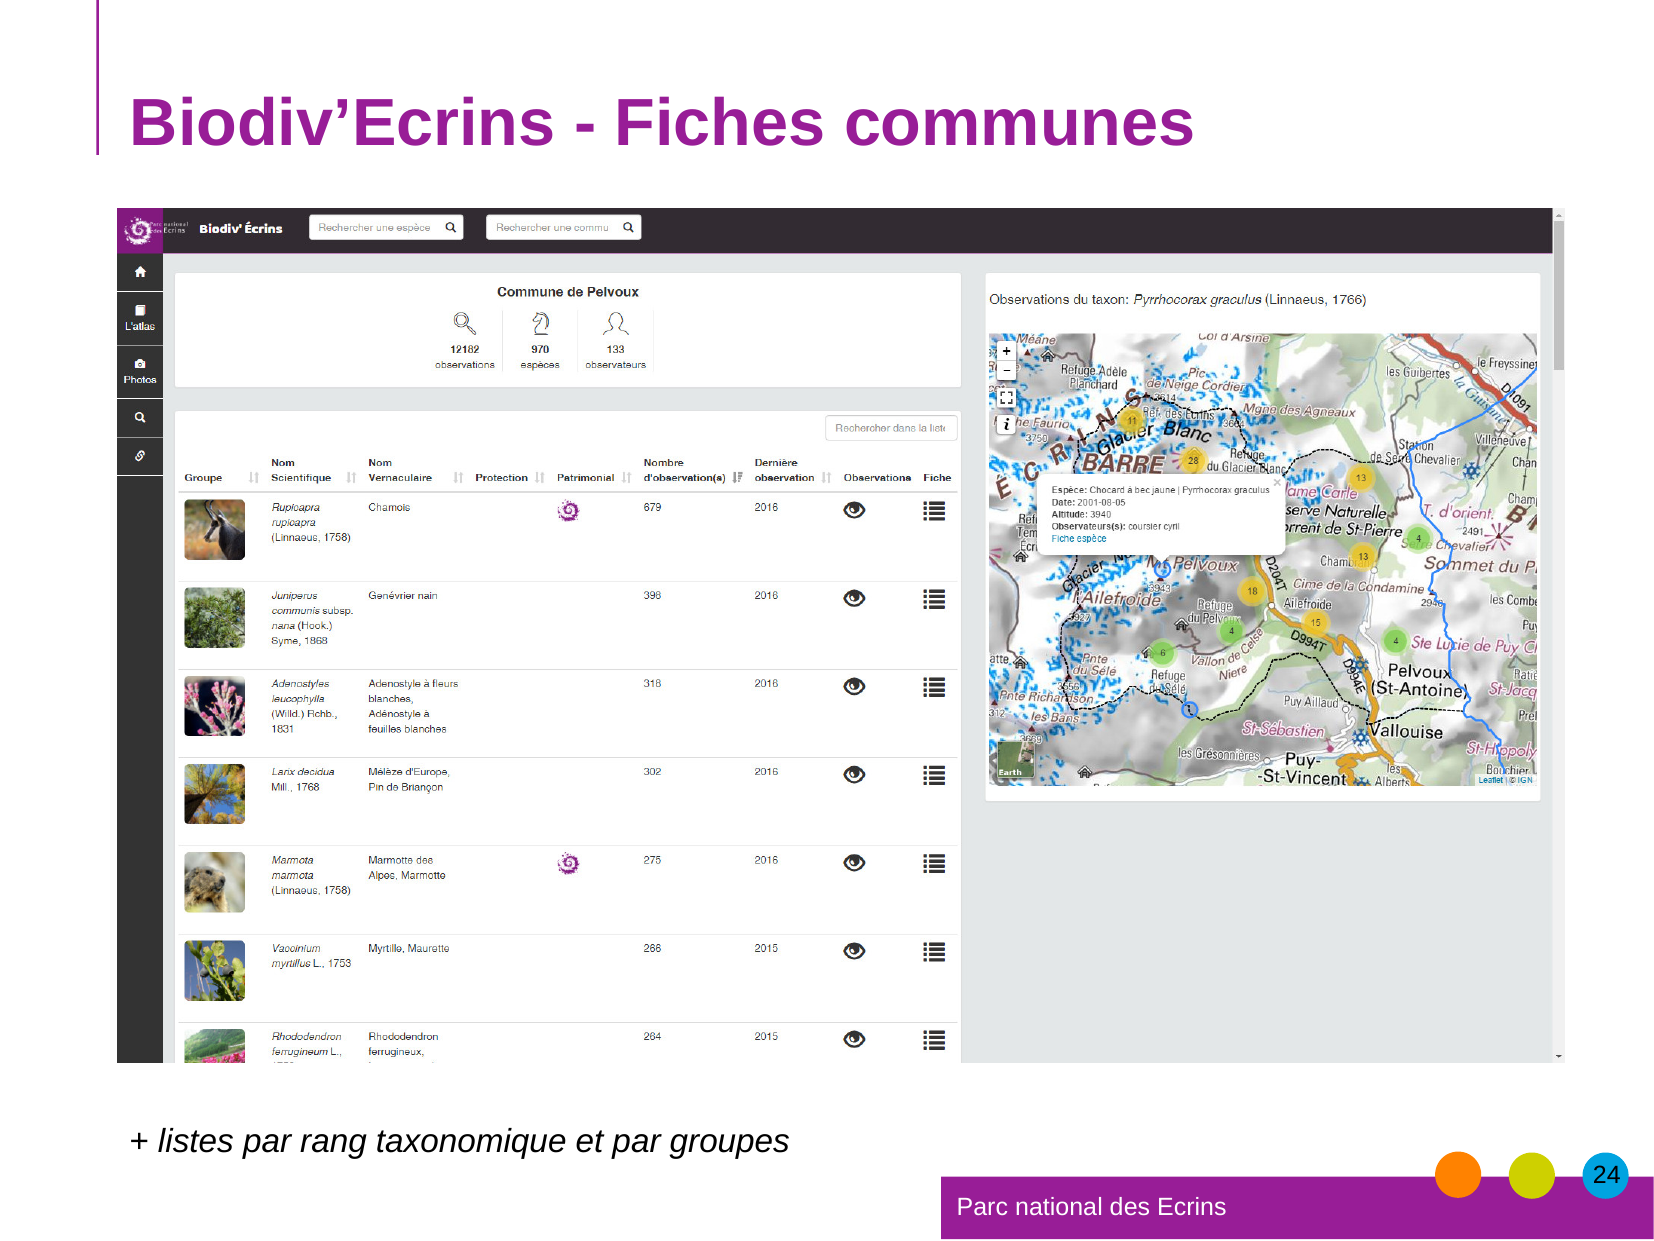

# Biodiv’Ecrins - Fiches communes
+ listes par rang taxonomique et par groupes